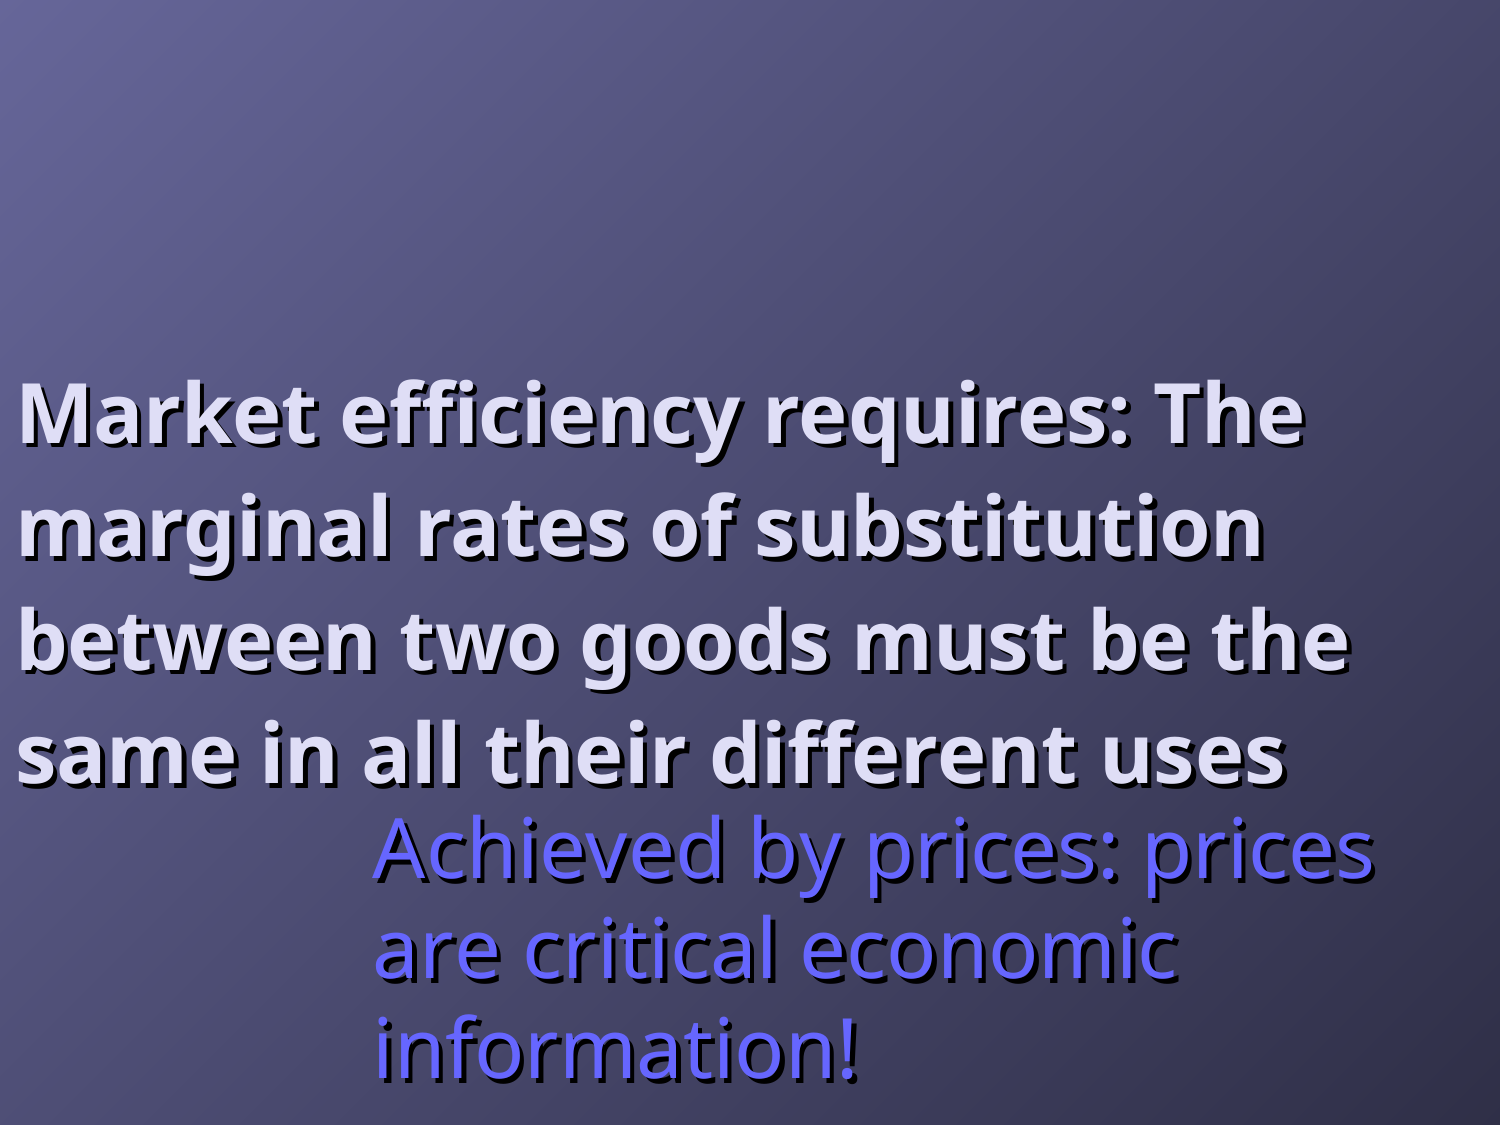

# Market efficiency requires: The marginal rates of substitution between two goods must be the same in all their different uses
Achieved by prices: prices
are critical economic
information!